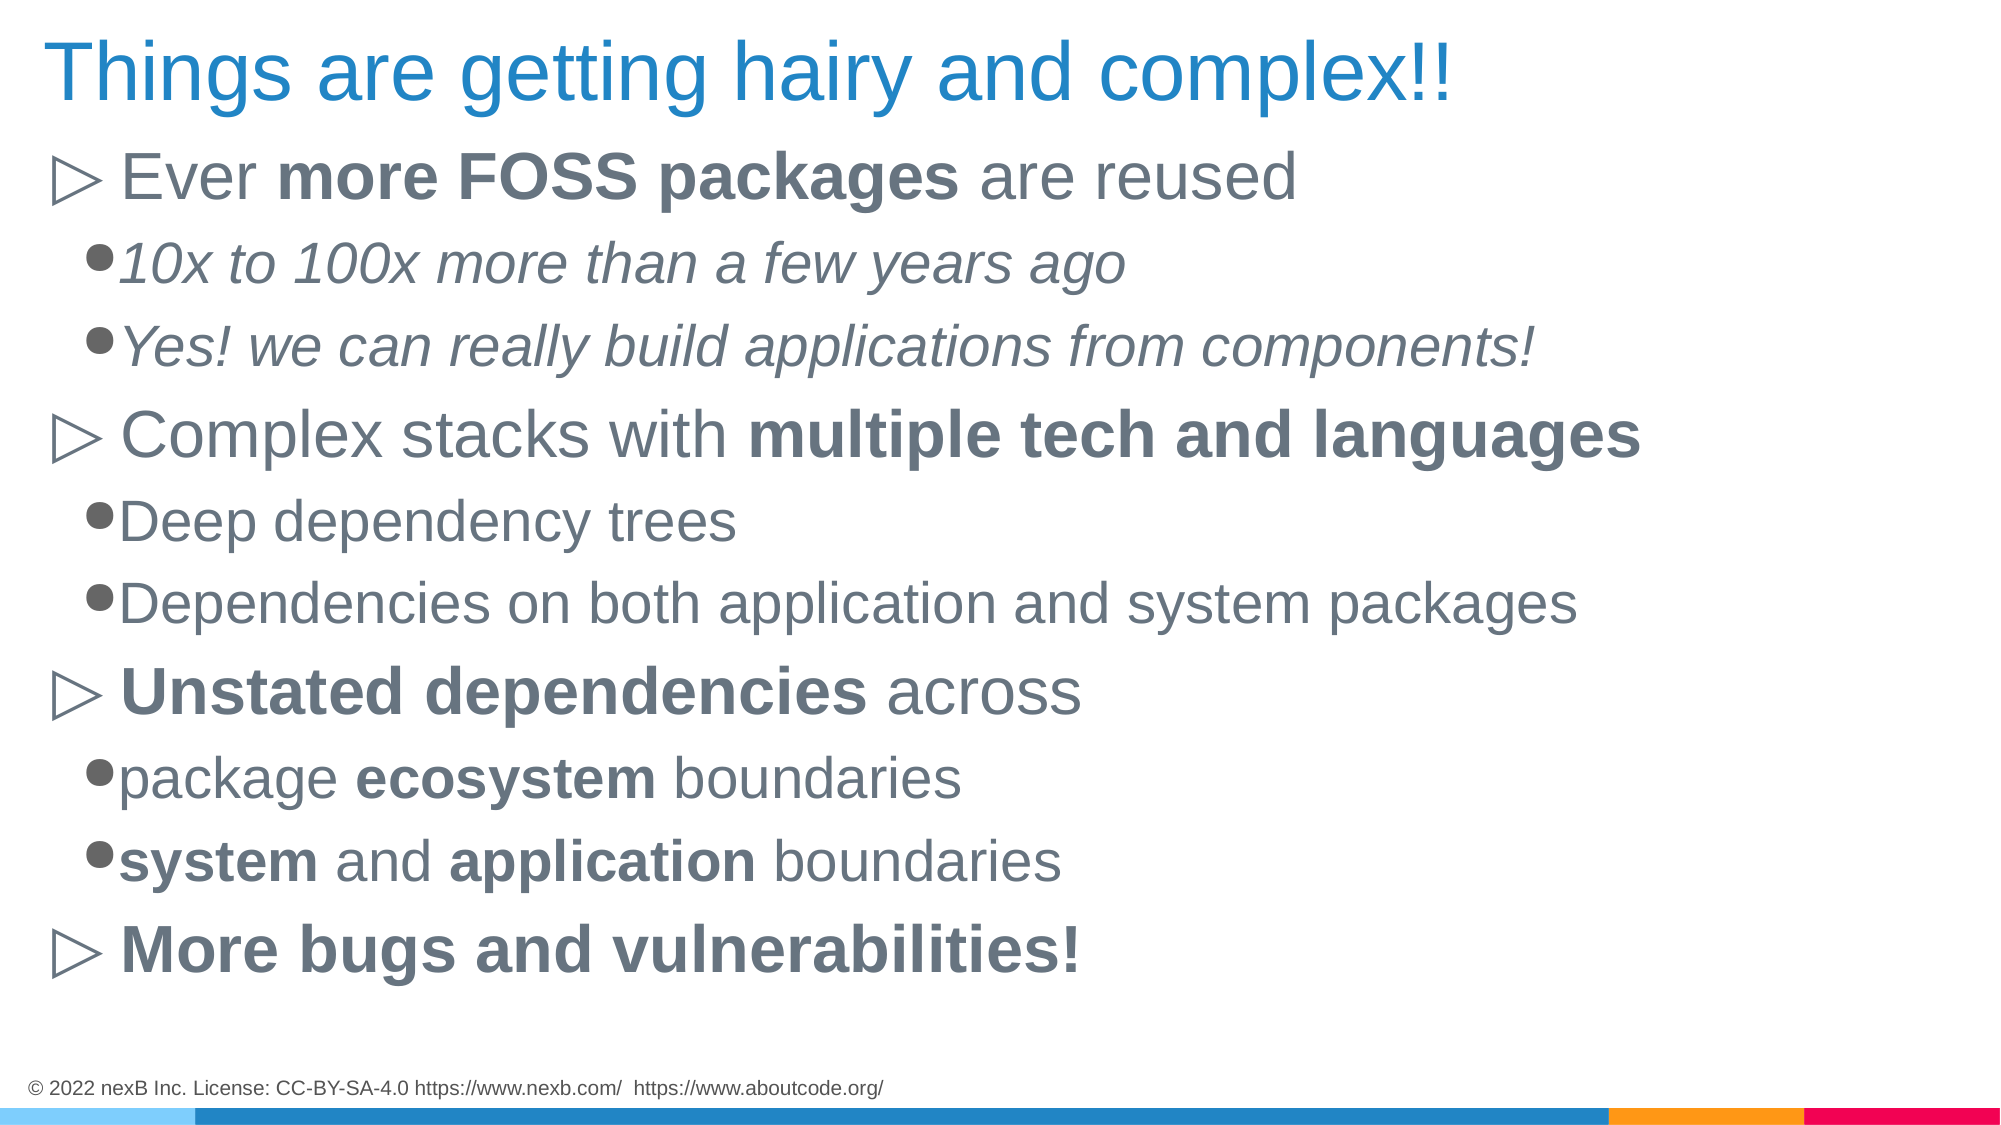

Things are getting hairy and complex!!
Ever more FOSS packages are reused
10x to 100x more than a few years ago
Yes! we can really build applications from components!
Complex stacks with multiple tech and languages
Deep dependency trees
Dependencies on both application and system packages
Unstated dependencies across
package ecosystem boundaries
system and application boundaries
More bugs and vulnerabilities!